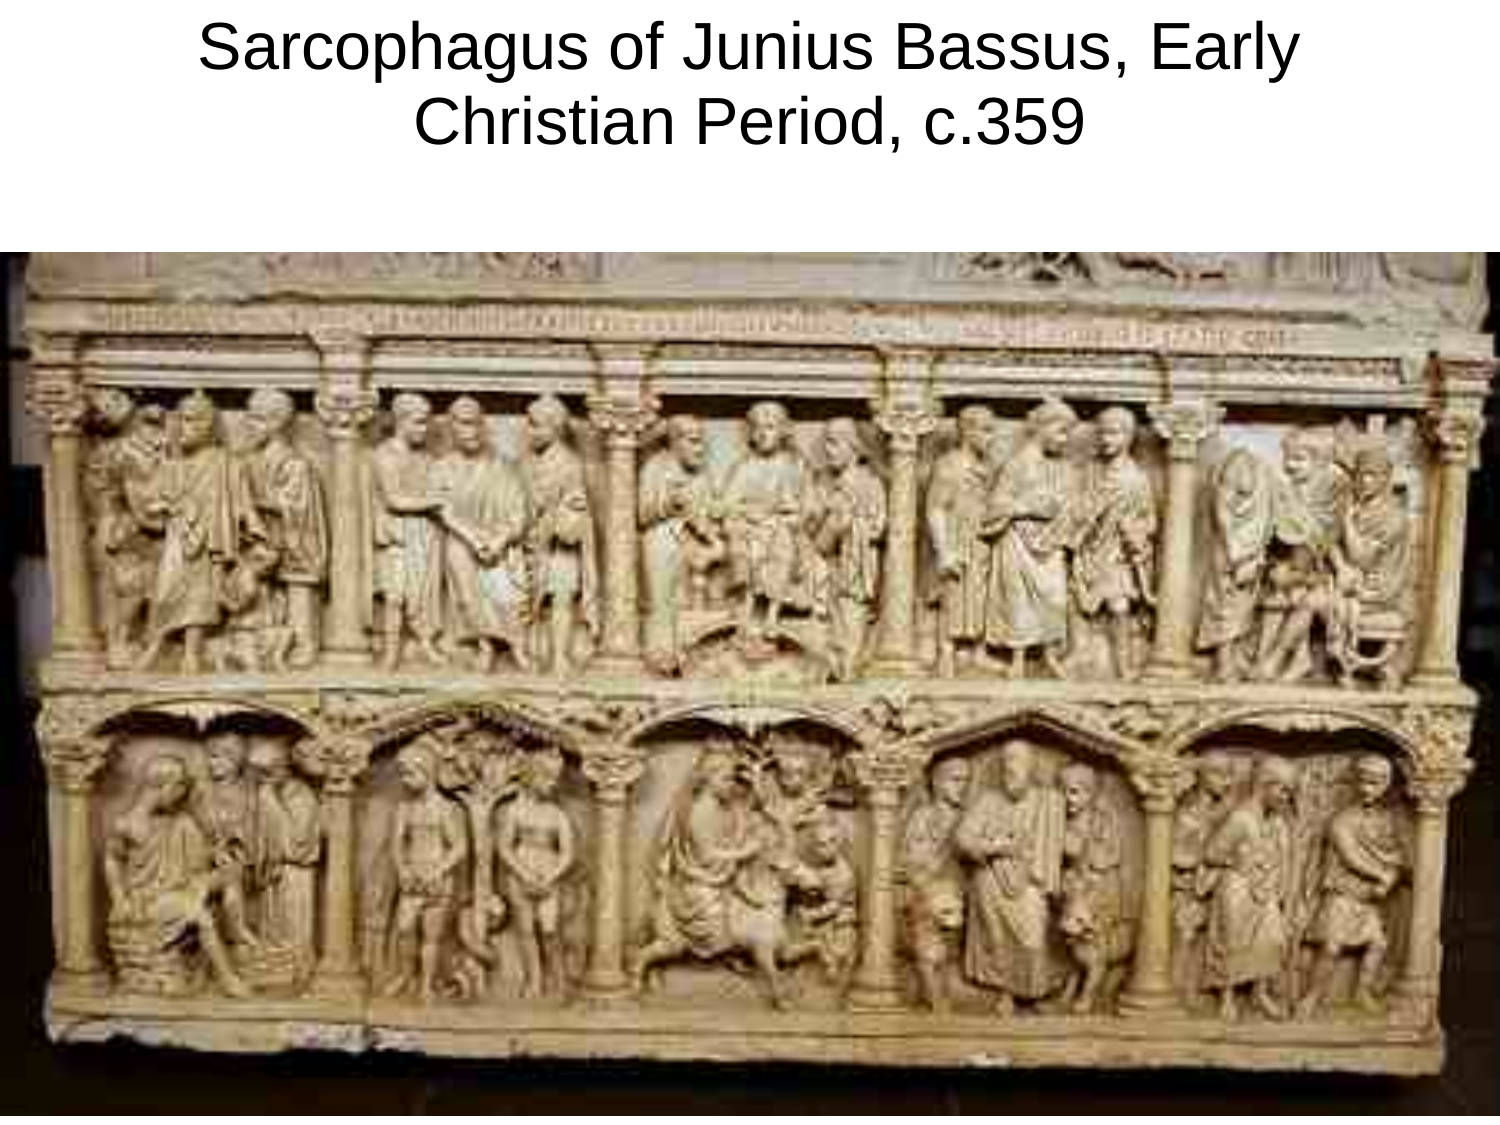

# Sarcophagus of Junius Bassus, Early Christian Period, c.359